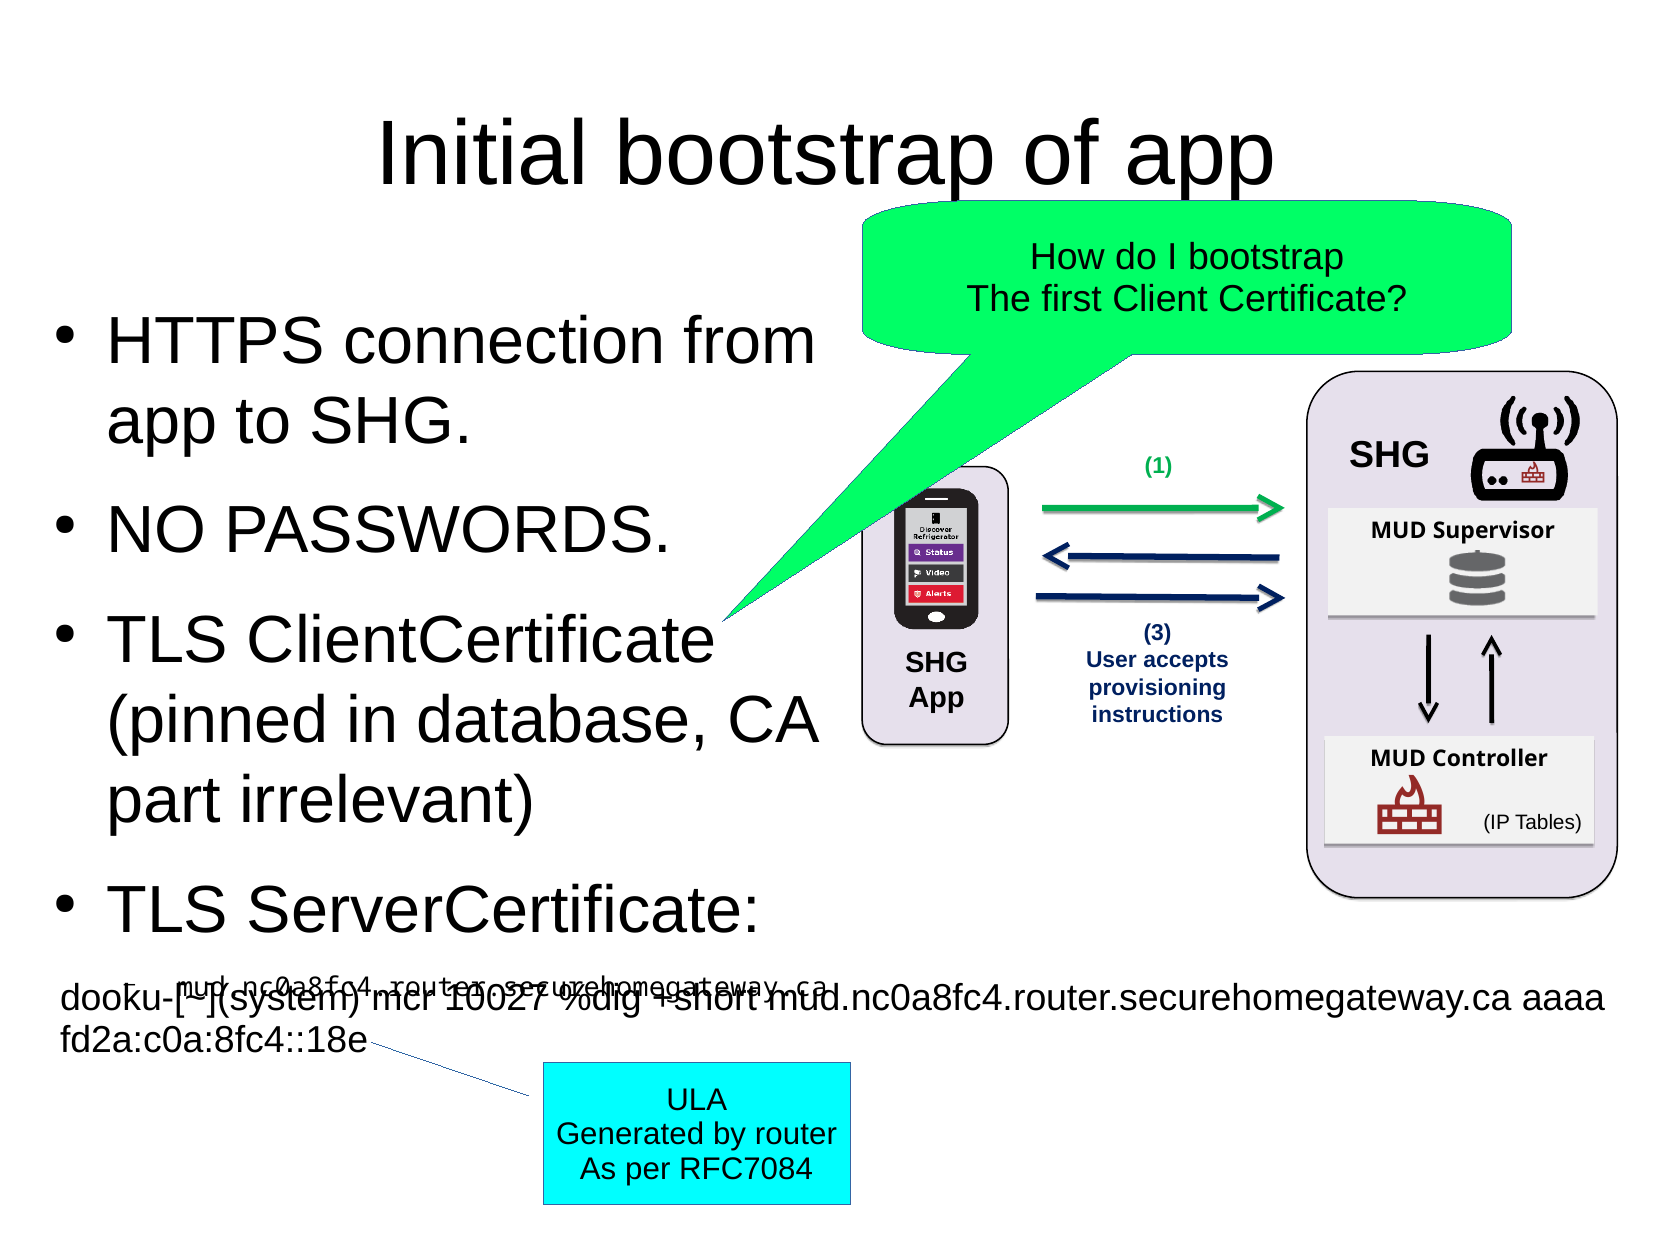

Initial bootstrap of app
How do I bootstrap
The first Client Certificate?
# HTTPS connection from app to SHG.
NO PASSWORDS.
TLS ClientCertificate (pinned in database, CA part irrelevant)
TLS ServerCertificate:
mud.nc0a8fc4.router.securehomegateway.ca
SHG
(1)
MUD Supervisor
(3)
User accepts
provisioning
instructions
SHG
App
MUD Controller
(IP Tables)
dooku-[~](system) mcr 10027 %dig +short mud.nc0a8fc4.router.securehomegateway.ca aaaa
fd2a:c0a:8fc4::18e
ULA
Generated by router
As per RFC7084